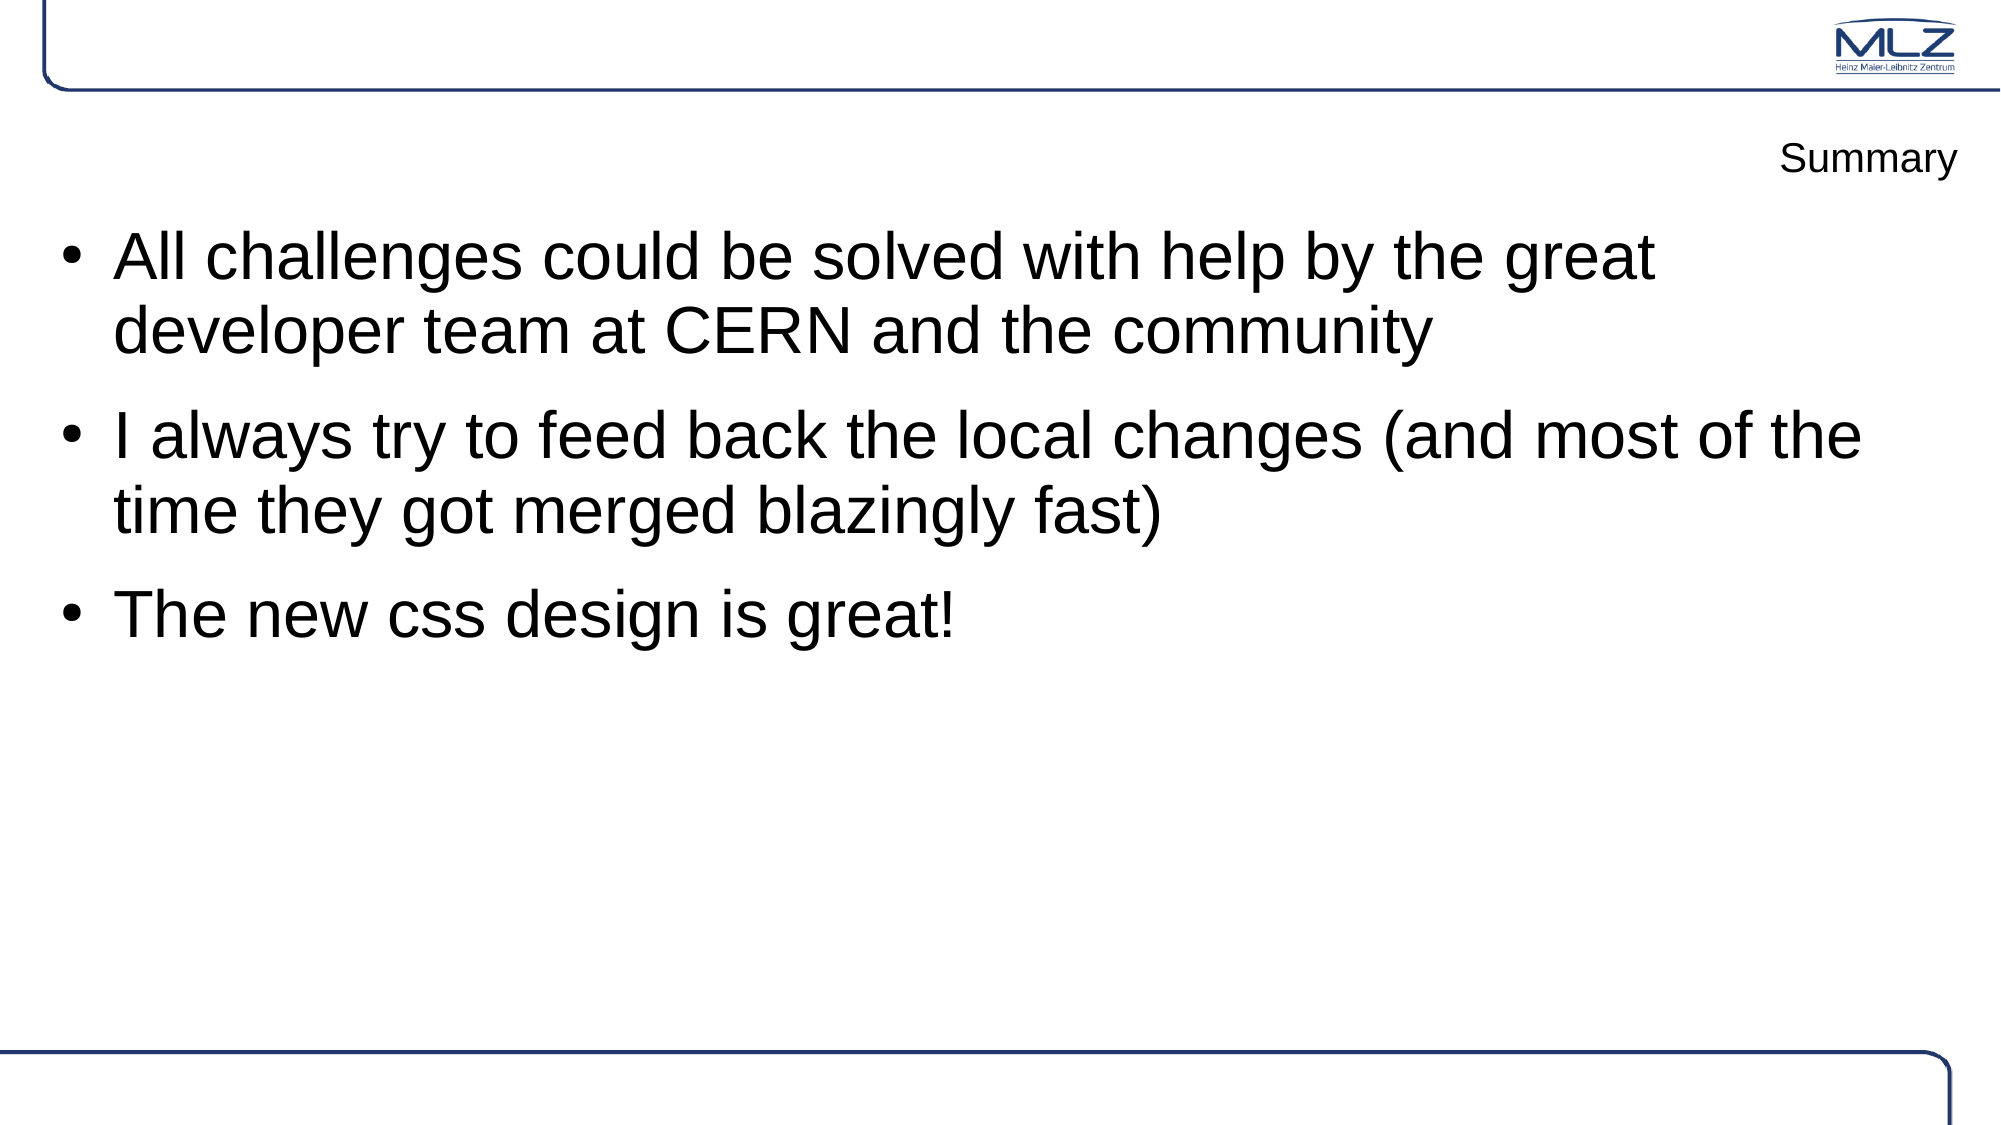

# Summary
All challenges could be solved with help by the great developer team at CERN and the community
I always try to feed back the local changes (and most of the time they got merged blazingly fast)
The new css design is great!